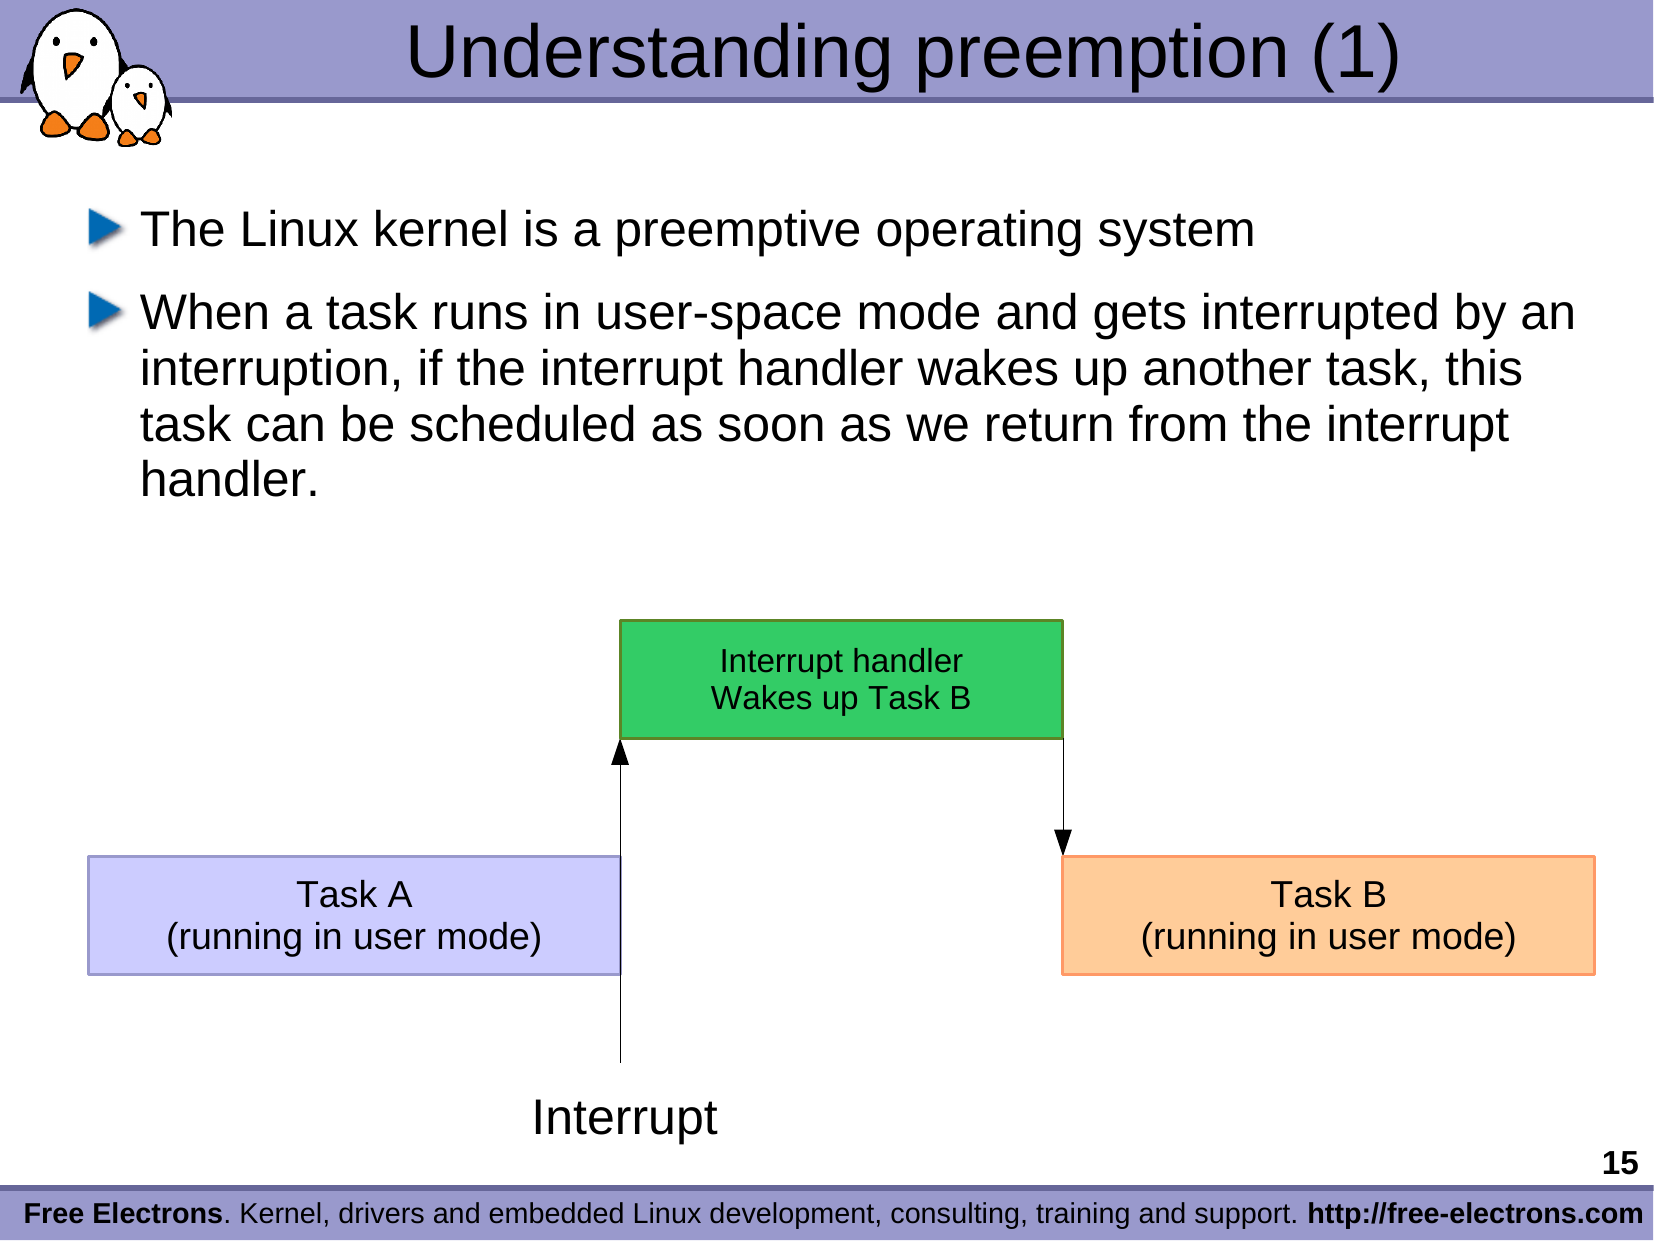

# Understanding preemption (1)
The Linux kernel is a preemptive operating system
When a task runs in user-space mode and gets interrupted by an interruption, if the interrupt handler wakes up another task, this task can be scheduled as soon as we return from the interrupt handler.
Interrupt handler
Wakes up Task B
Task A
(running in user mode)
Task B
(running in user mode)
Interrupt